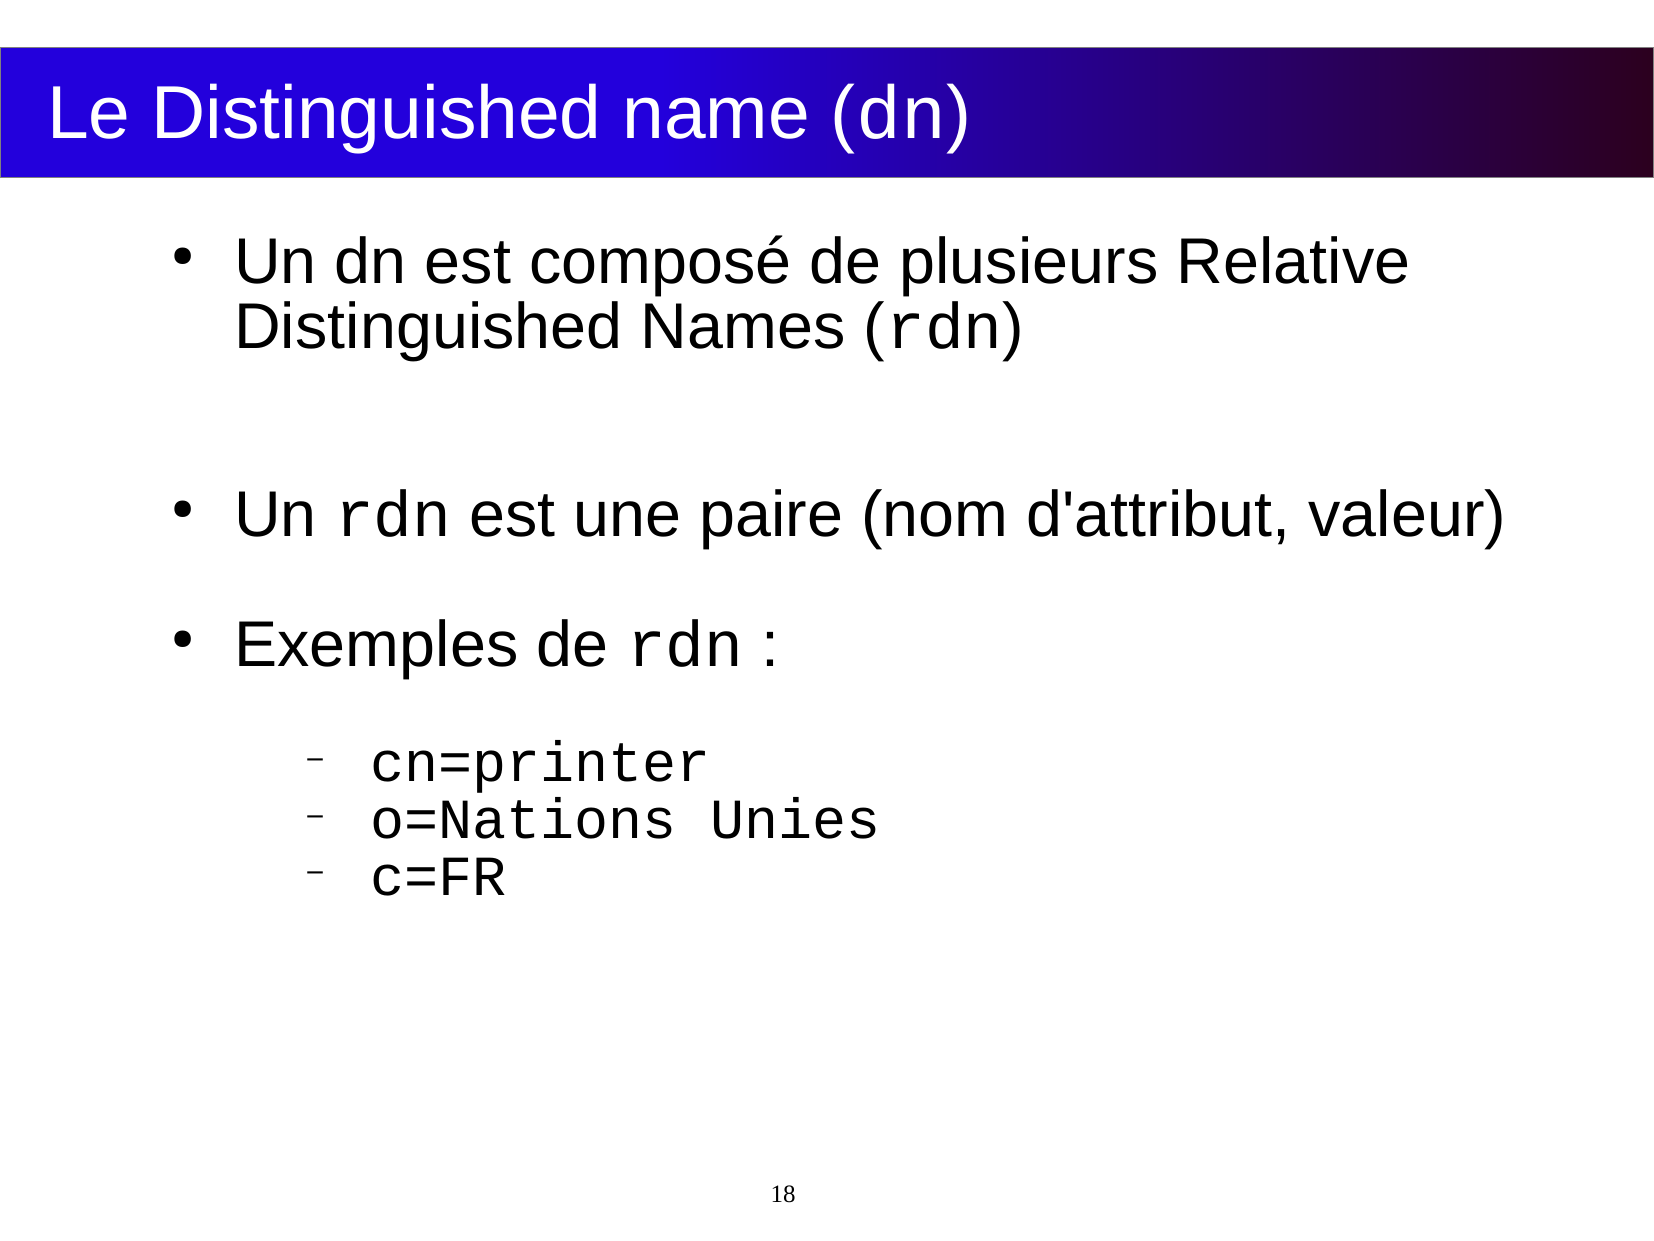

# Le Distinguished name (dn)
Un dn est composé de plusieurs Relative
Distinguished Names (rdn)
Un rdn est une paire (nom d'attribut, valeur)
Exemples de rdn :
cn=printer
o=Nations Unies
c=FR